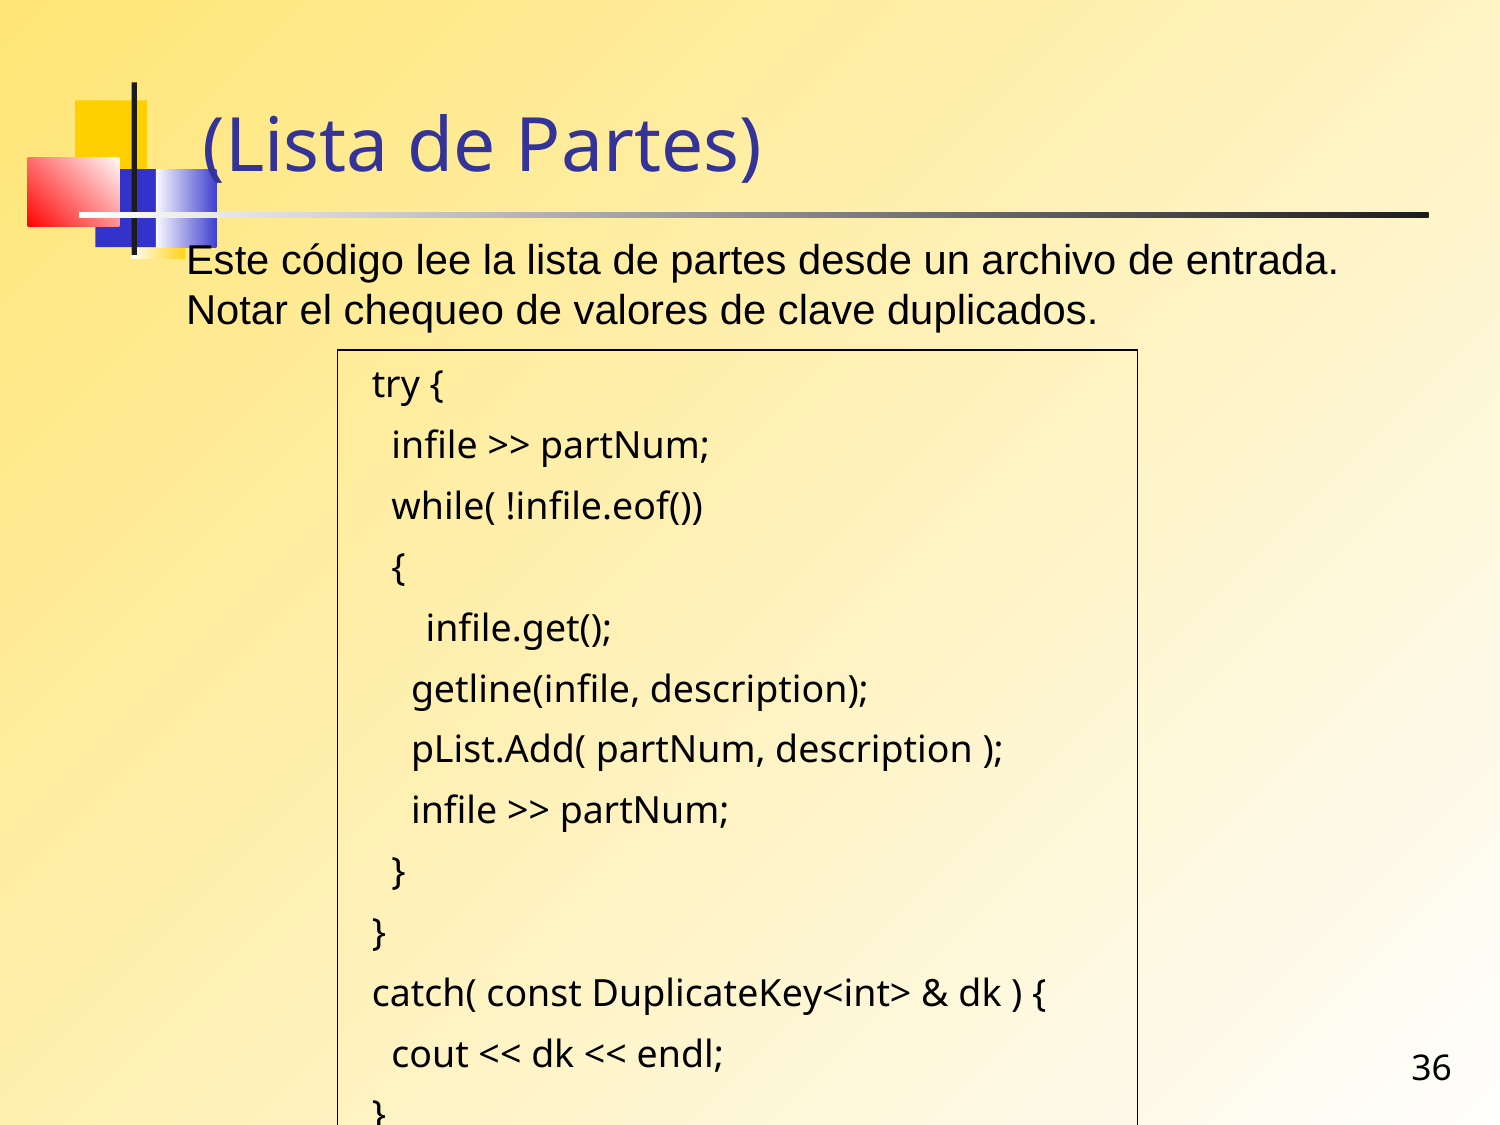

# (Lista de Partes)‏
Este código lee la lista de partes desde un archivo de entrada. Notar el chequeo de valores de clave duplicados.
 try {
 infile >> partNum;
 while( !infile.eof())
 {
		infile.get();
 getline(infile, description);
 pList.Add( partNum, description );
 infile >> partNum;
 }
 }
 catch( const DuplicateKey<int> & dk ) {
 cout << dk << endl;
 }
36